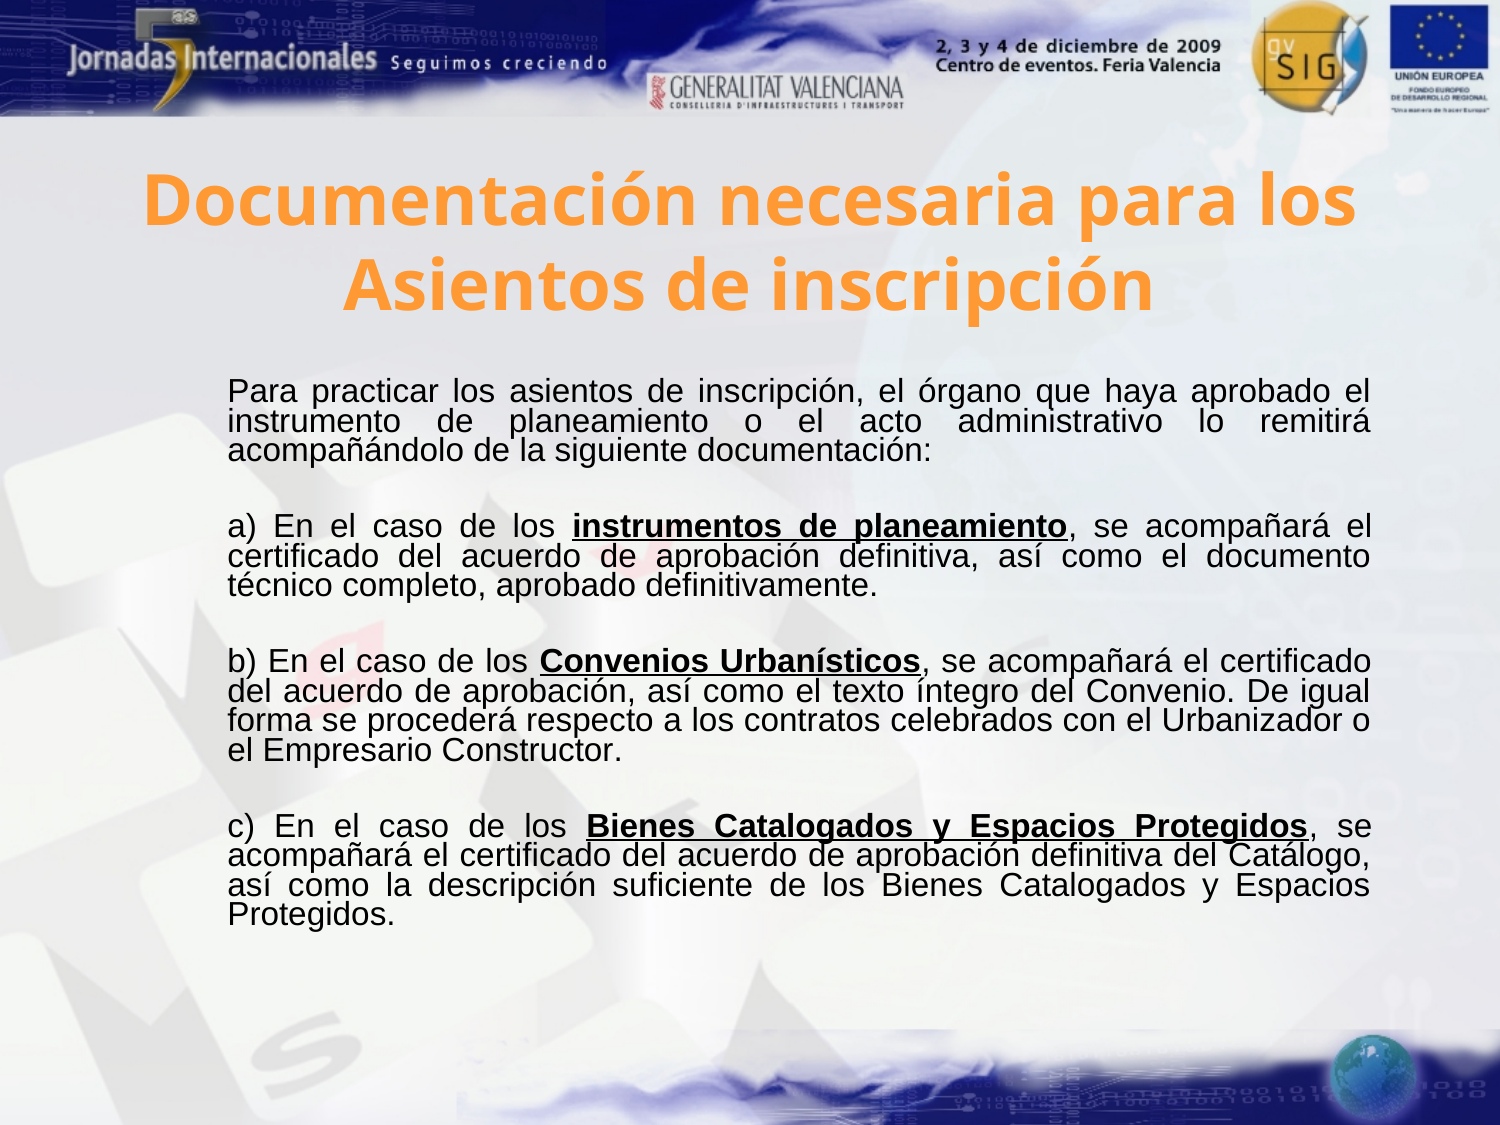

Documentación necesaria para los Asientos de inscripción
# Para practicar los asientos de inscripción, el órgano que haya aprobado el instrumento de planeamiento o el acto administrativo lo remitirá acompañándolo de la siguiente documentación:
	a) En el caso de los instrumentos de planeamiento, se acompañará el certificado del acuerdo de aprobación definitiva, así como el documento técnico completo, aprobado definitivamente.
	b) En el caso de los Convenios Urbanísticos, se acompañará el certificado del acuerdo de aprobación, así como el texto íntegro del Convenio. De igual forma se procederá respecto a los contratos celebrados con el Urbanizador o el Empresario Constructor.
	c) En el caso de los Bienes Catalogados y Espacios Protegidos, se acompañará el certificado del acuerdo de aprobación definitiva del Catálogo, así como la descripción suficiente de los Bienes Catalogados y Espacios Protegidos.